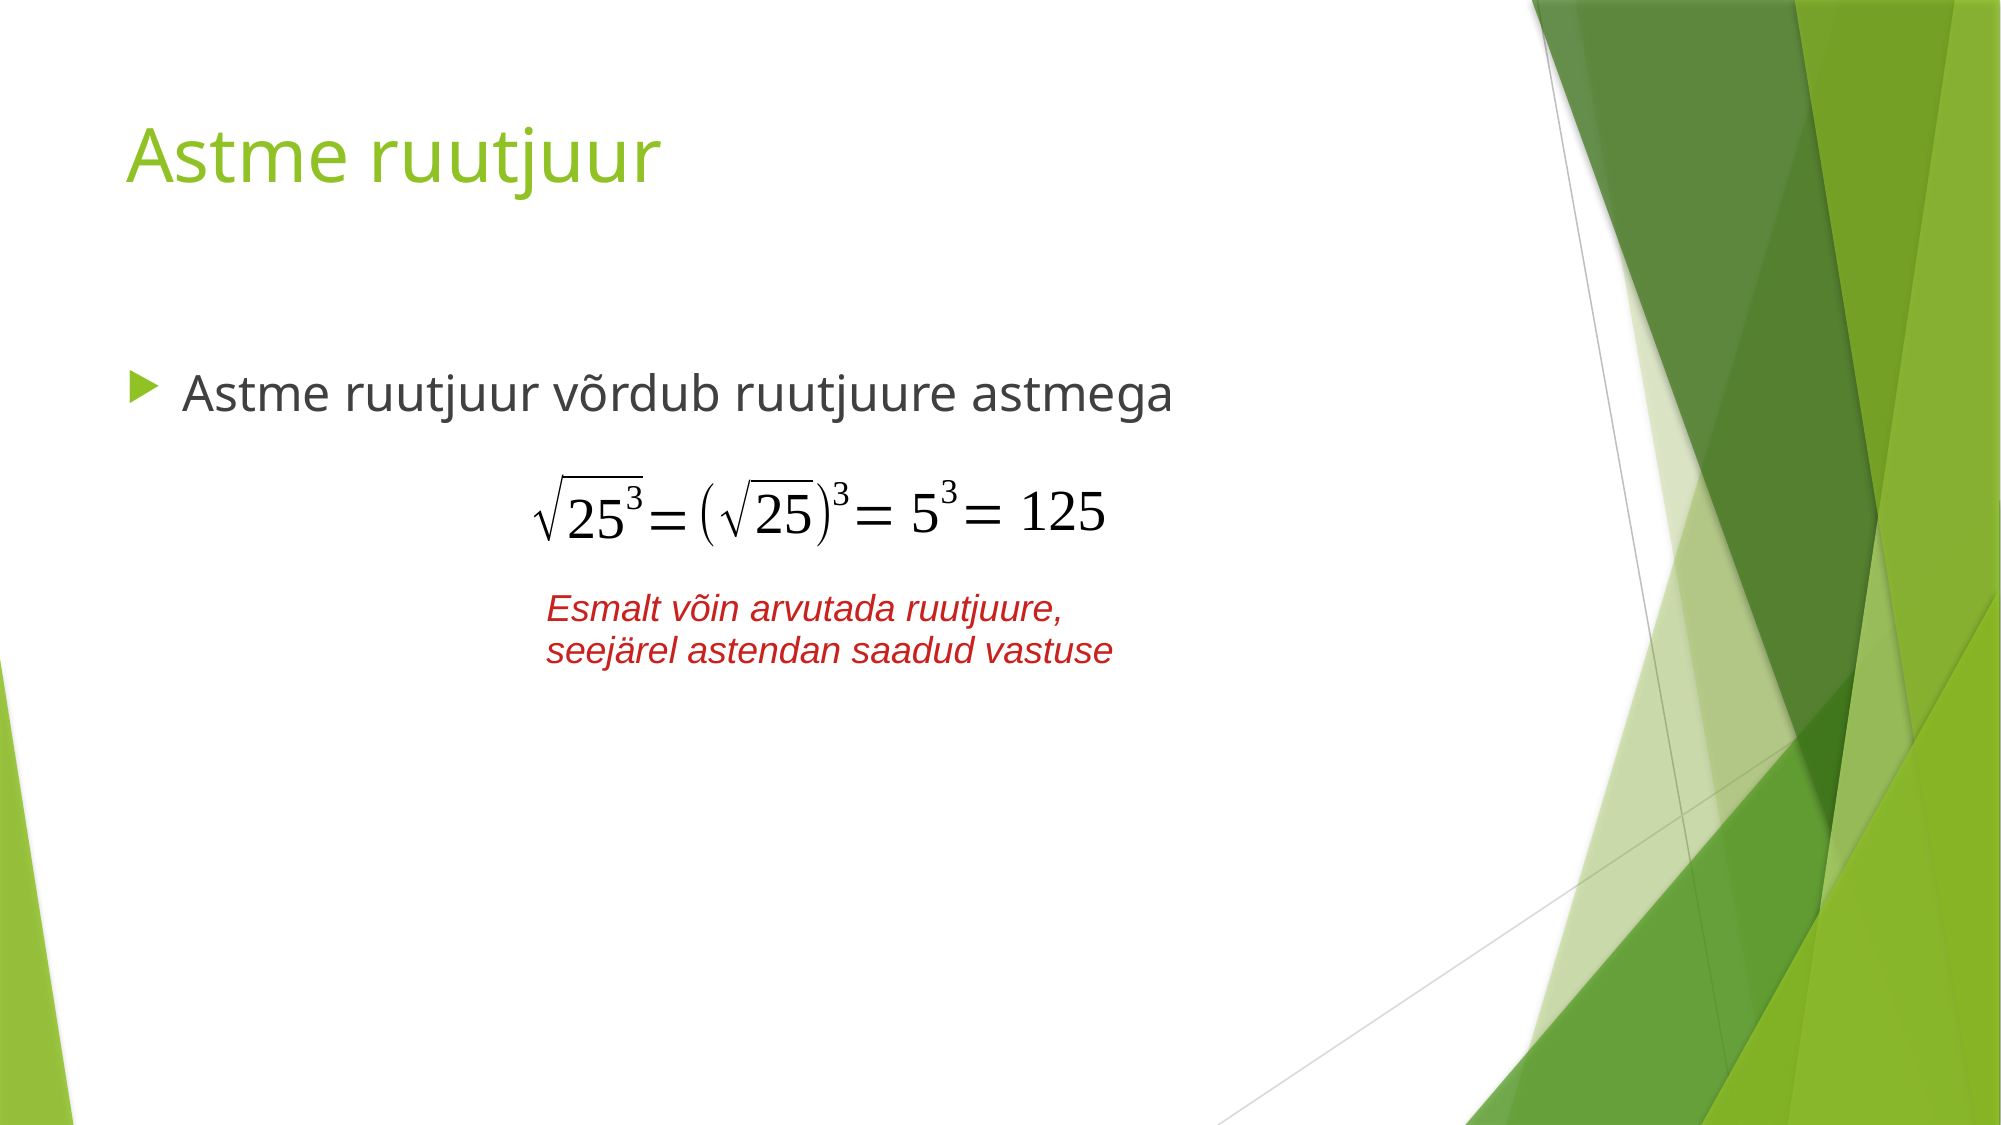

# Astme ruutjuur
Astme ruutjuur võrdub ruutjuure astmega
Esmalt võin arvutada ruutjuure,
seejärel astendan saadud vastuse